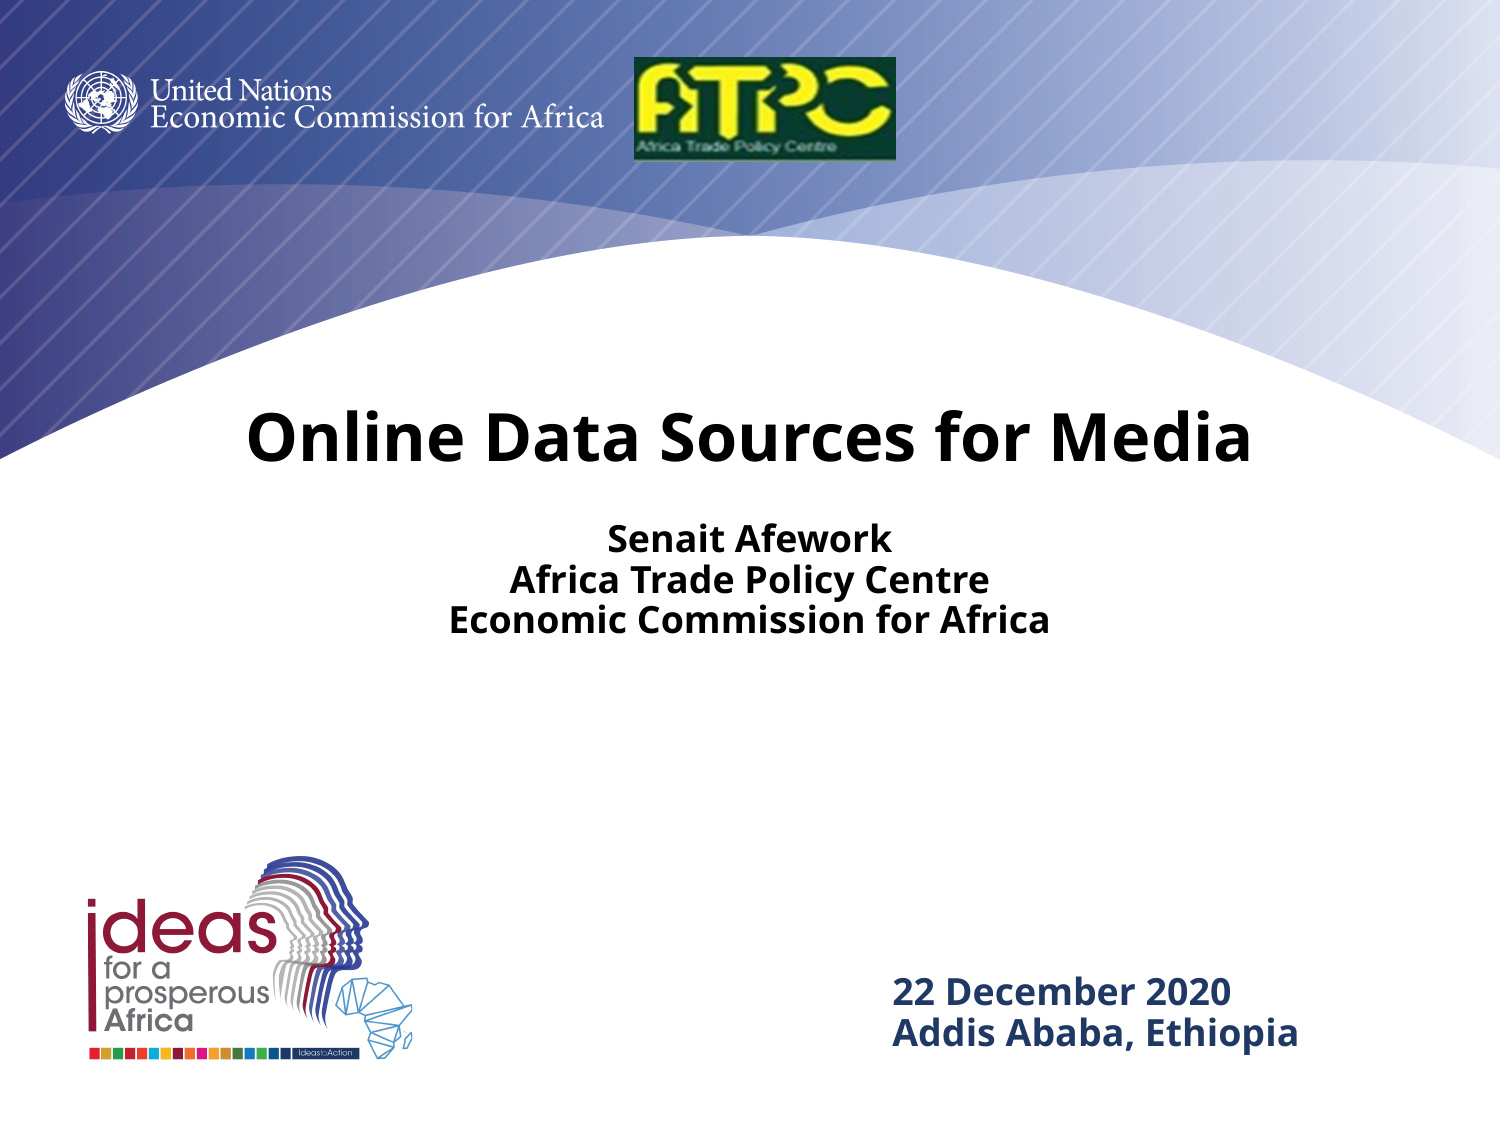

# Online Data Sources for Media Senait Afework Africa Trade Policy Centre Economic Commission for Africa
22 December 2020
Addis Ababa, Ethiopia